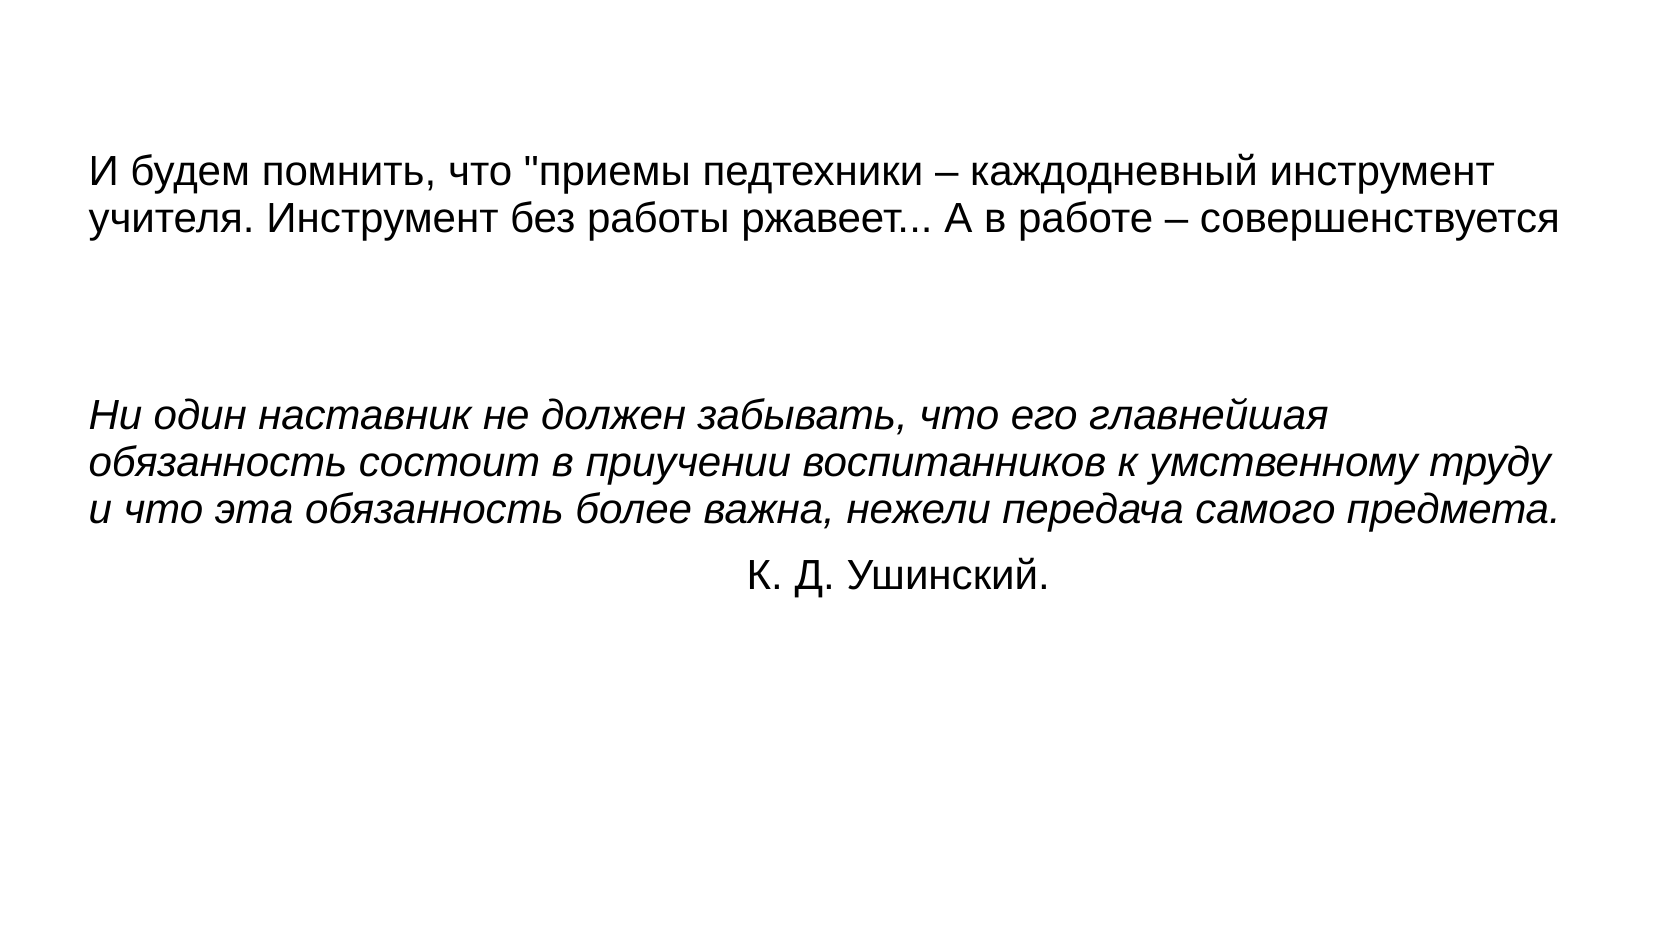

# И будем помнить, что "приемы педтехники – каждодневный инструмент учителя. Инструмент без работы ржавеет... А в работе – совершенствуется
Ни один наставник не должен забывать, что его главнейшая обязанность состоит в приучении воспитанников к умственному труду и что эта обязанность более важна, нежели передача самого предмета.
 К. Д. Ушинский.